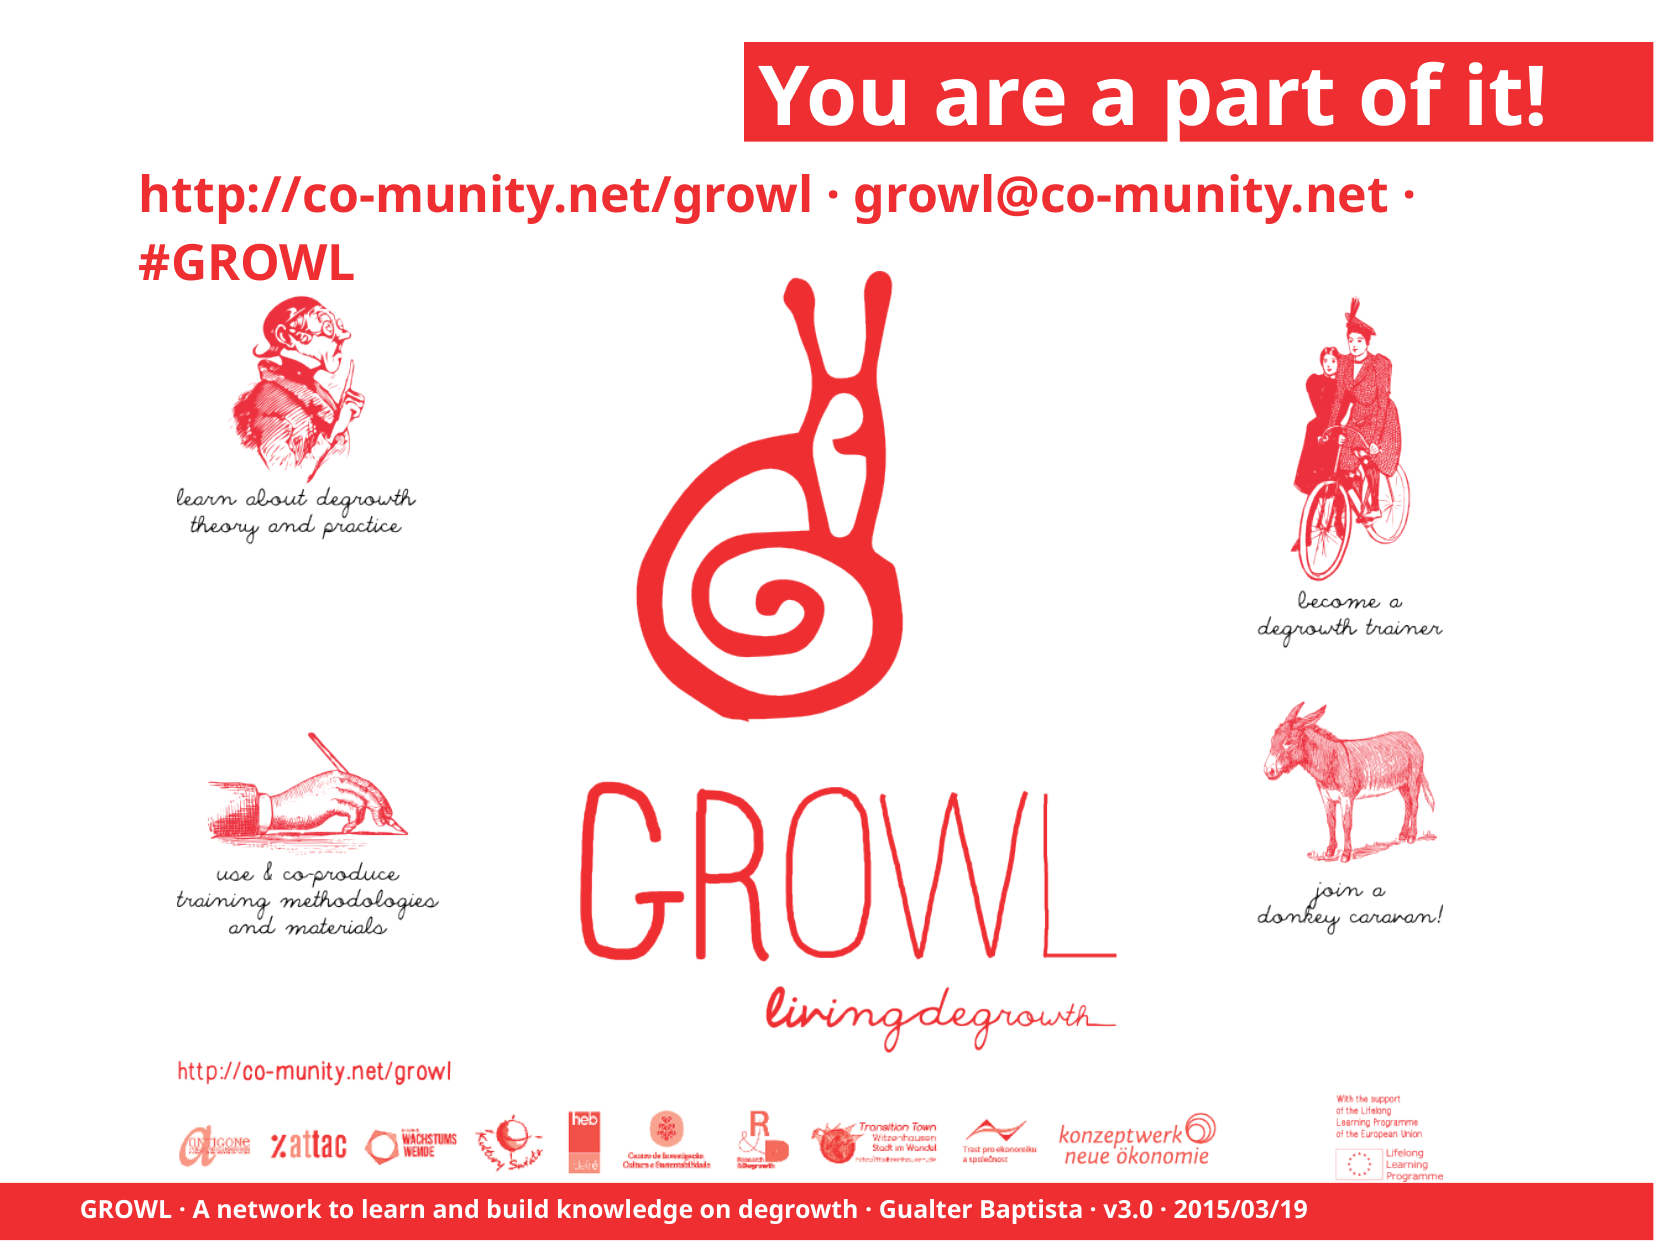

# You are a part of it!
http://co-munity.net/growl · growl@co-munity.net · #GROWL